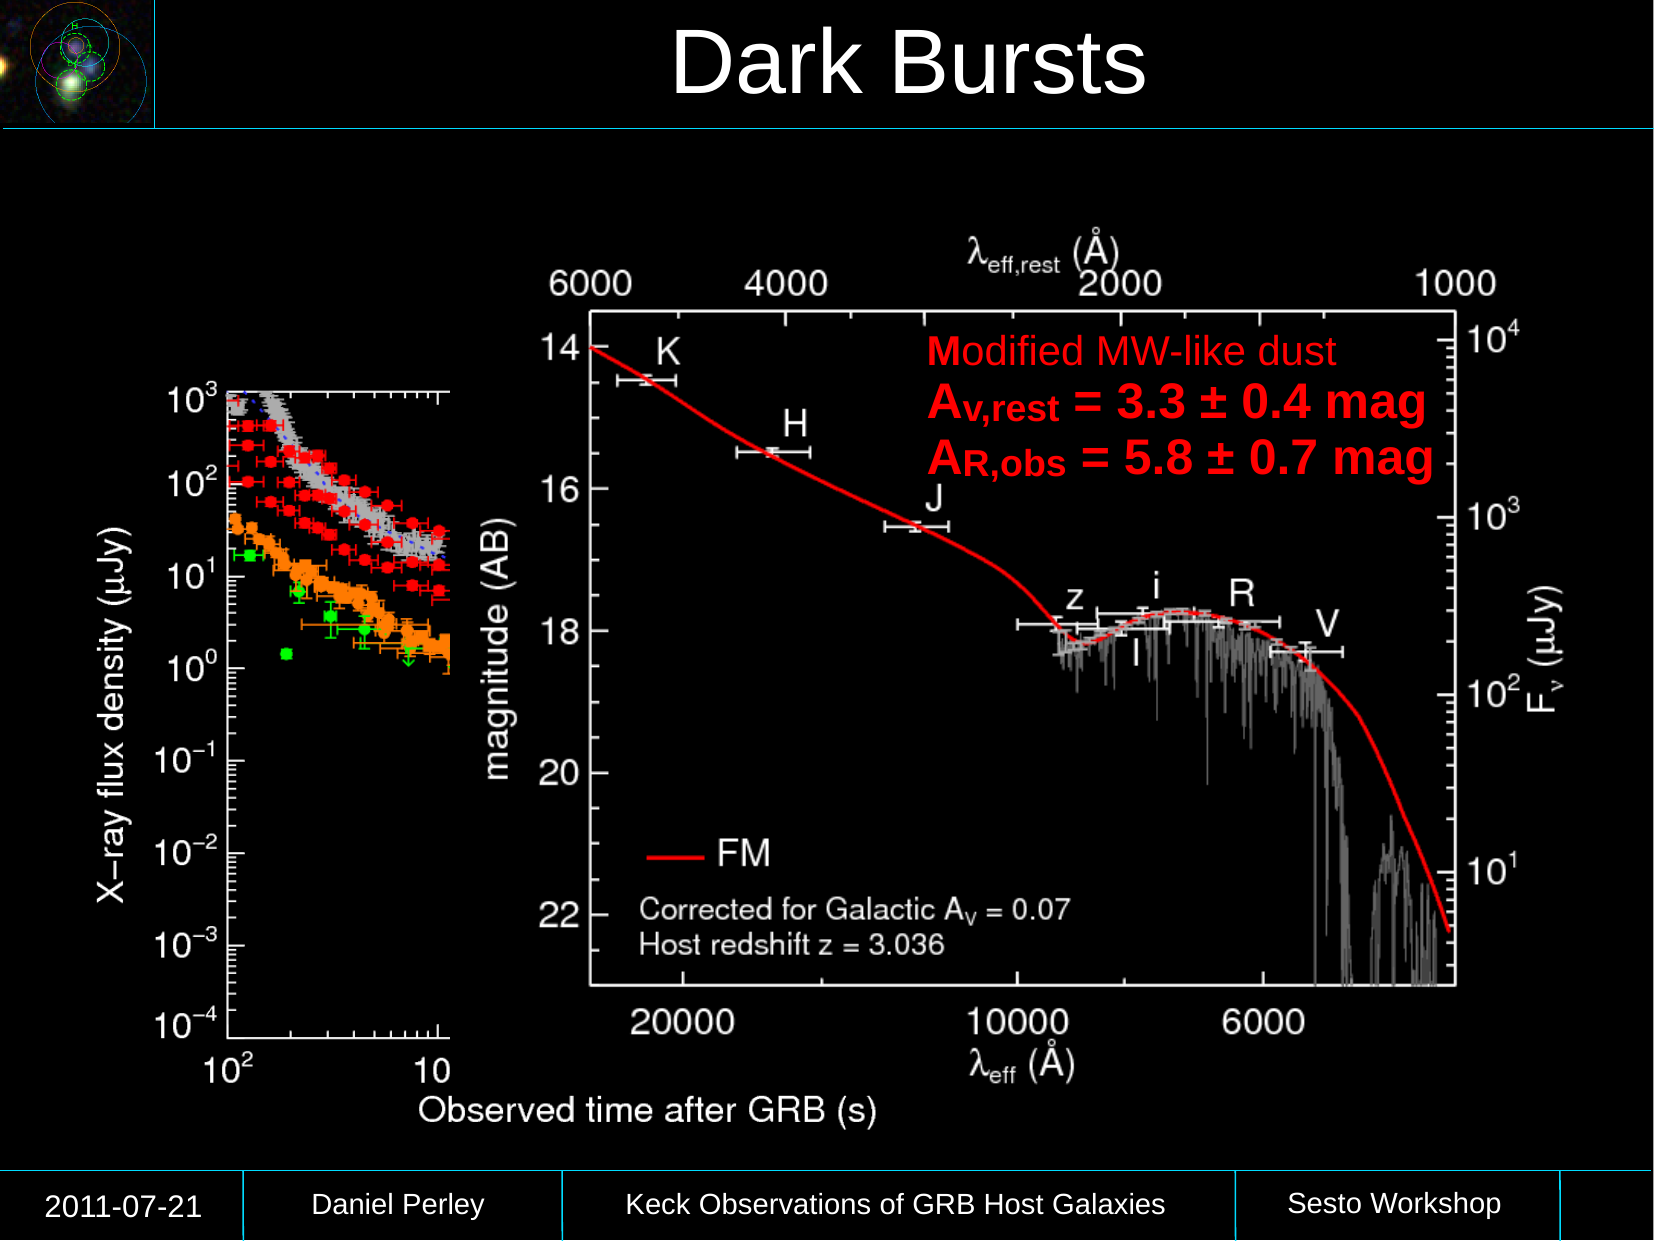

# Dark Bursts
Modified MW-like dust
Av,rest = 3.3 ± 0.4 mag
AR,obs = 5.8 ± 0.7 mag